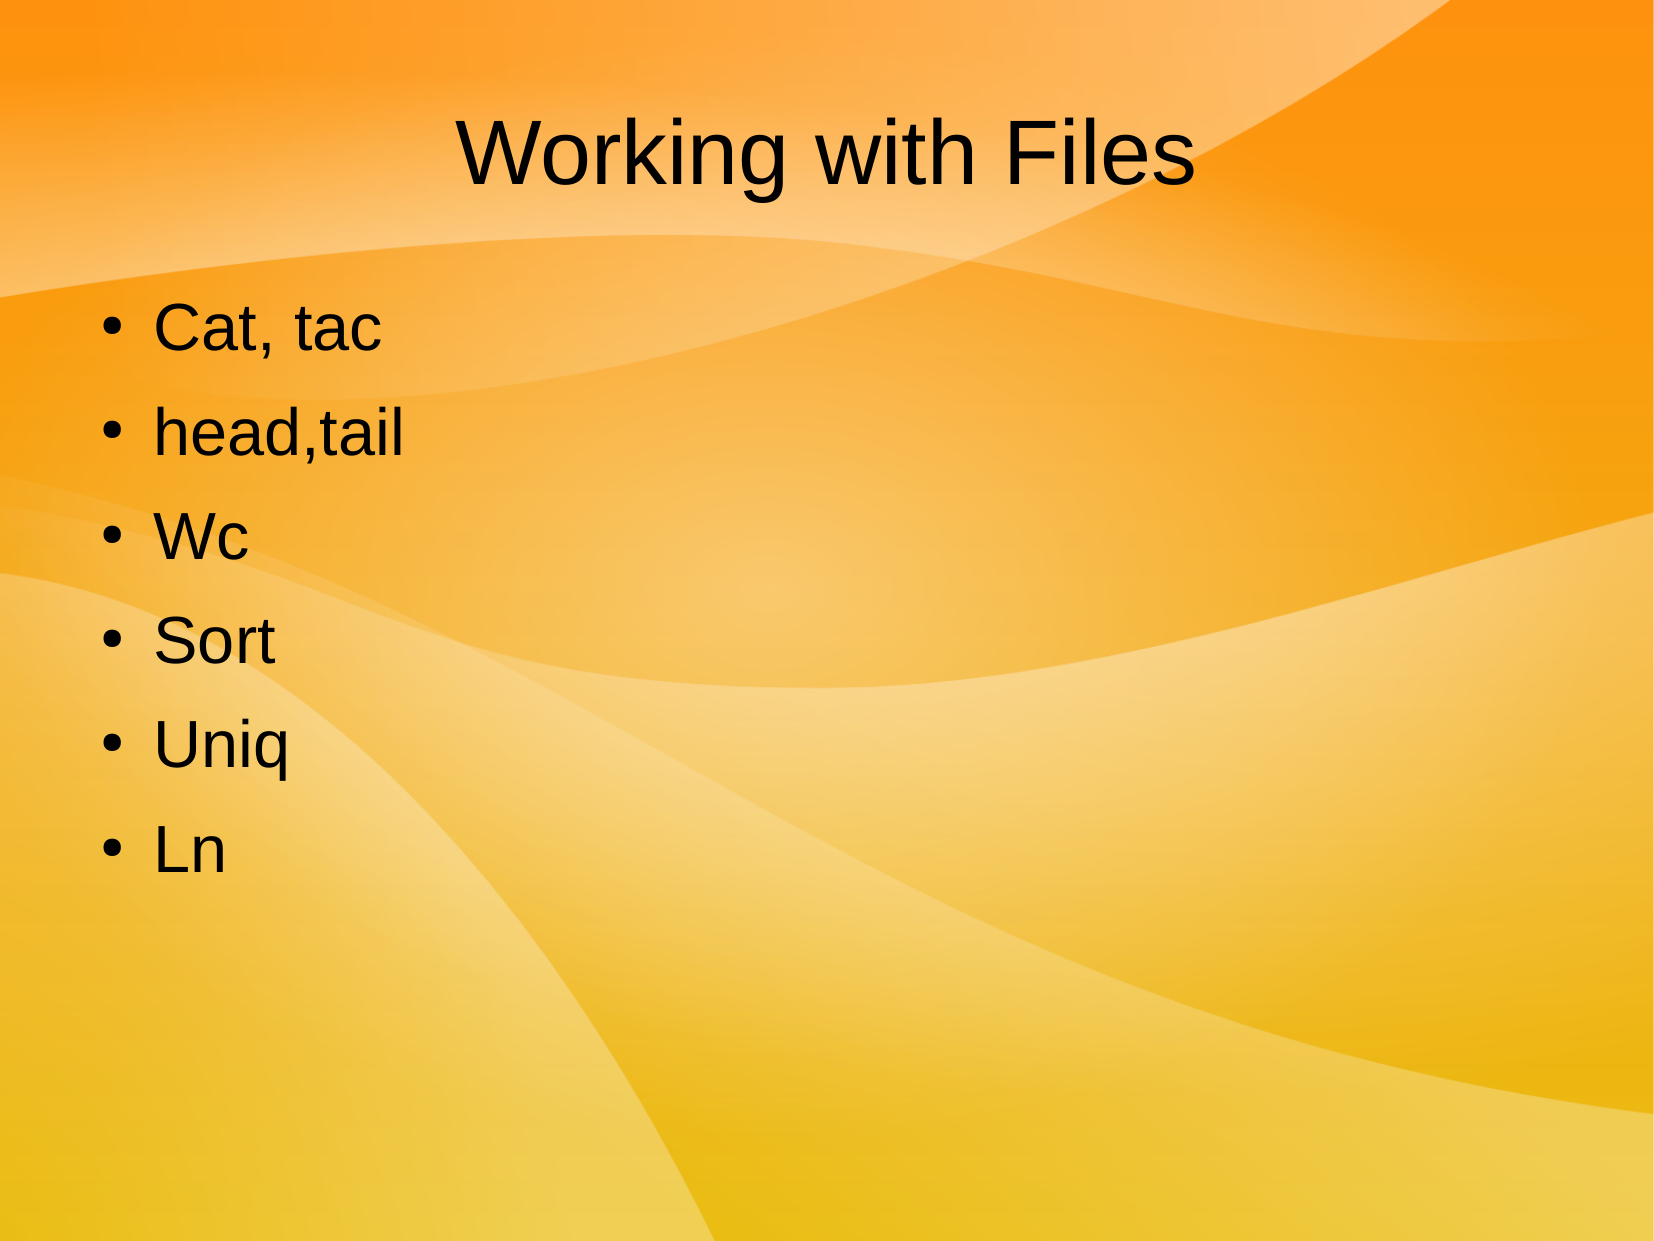

# Working with Files
Cat, tac
head,tail
Wc
Sort
Uniq
Ln